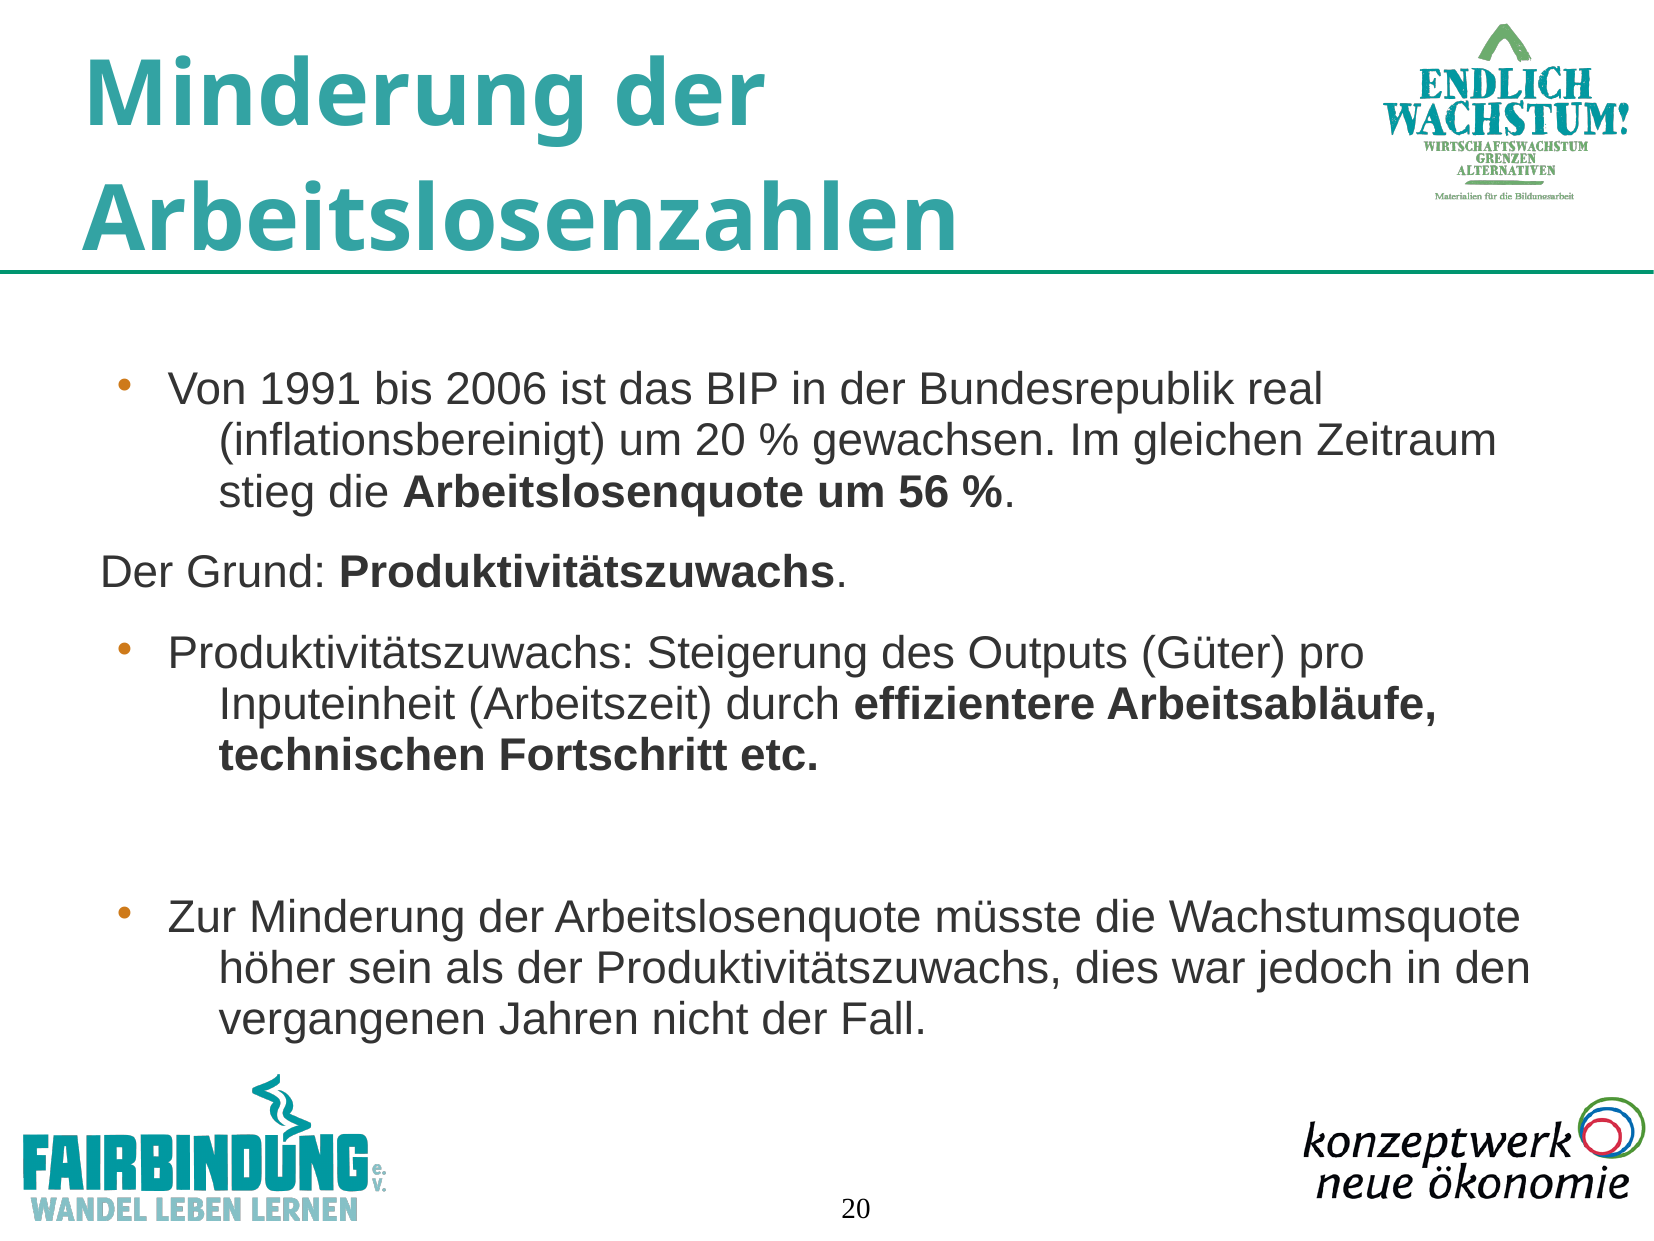

# Minderung der Arbeitslosenzahlen
Von 1991 bis 2006 ist das BIP in der Bundesrepublik real (inflationsbereinigt) um 20 % gewachsen. Im gleichen Zeitraum stieg die Arbeitslosenquote um 56 %.
Der Grund: Produktivitätszuwachs.
Produktivitätszuwachs: Steigerung des Outputs (Güter) pro Inputeinheit (Arbeitszeit) durch effizientere Arbeitsabläufe, technischen Fortschritt etc.
Zur Minderung der Arbeitslosenquote müsste die Wachstumsquote höher sein als der Produktivitätszuwachs, dies war jedoch in den vergangenen Jahren nicht der Fall.
20